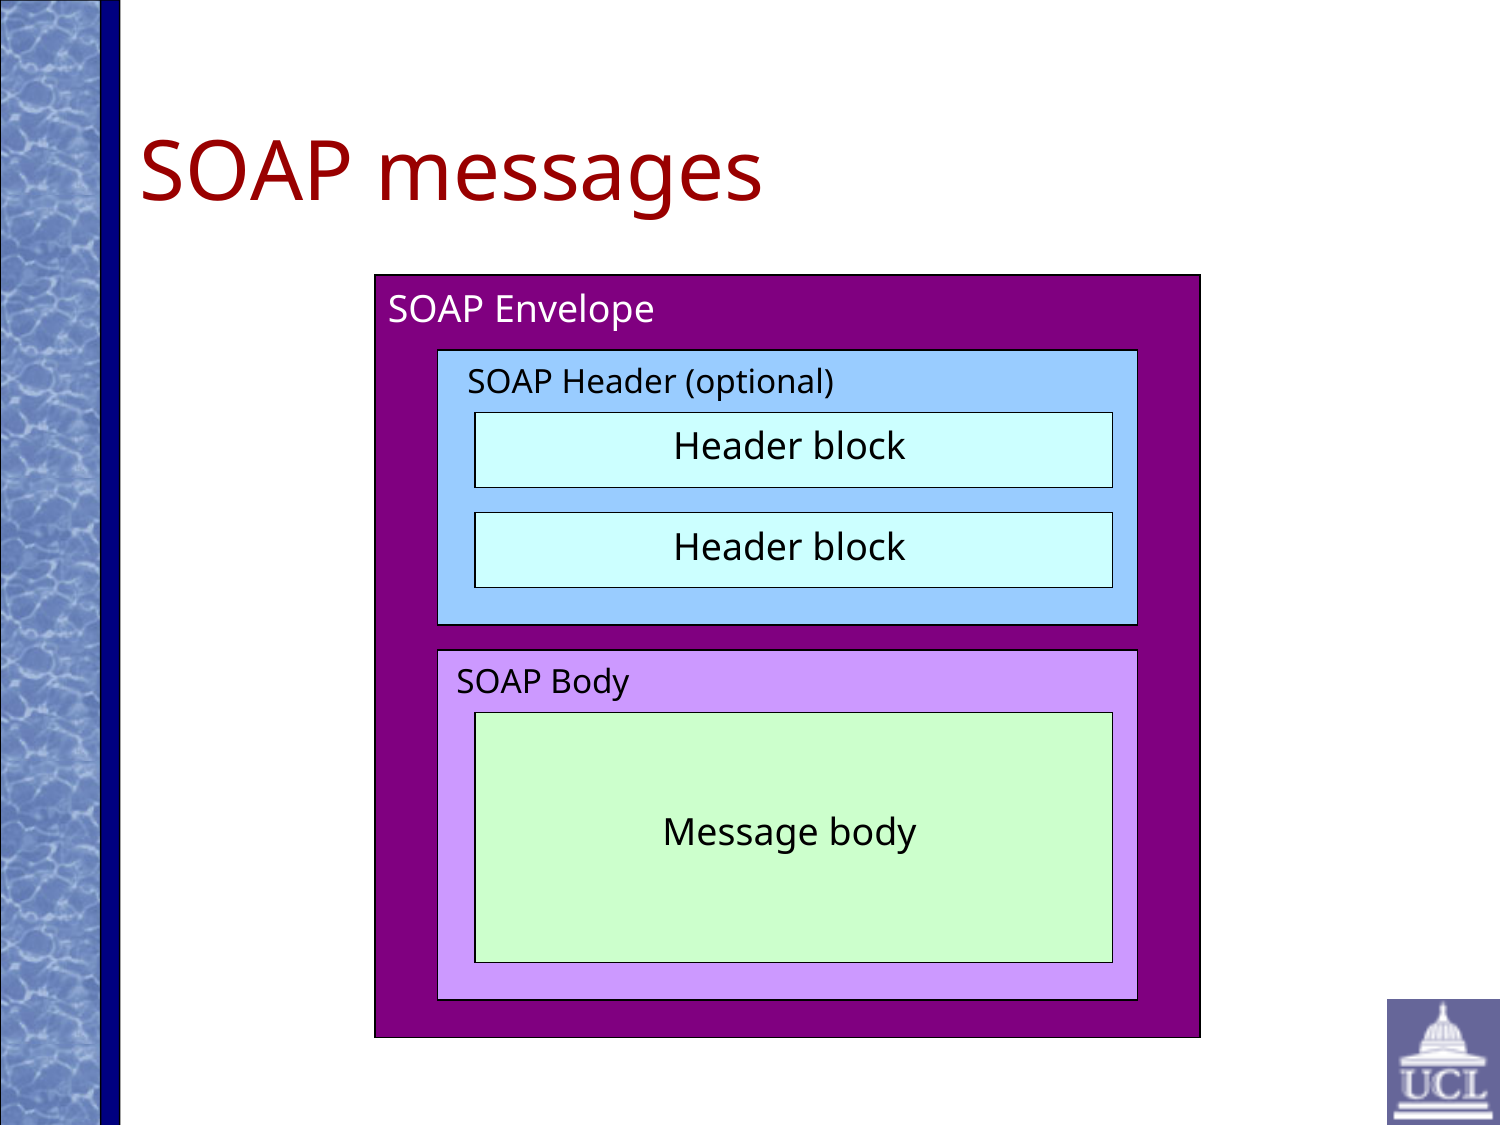

# SOAP messages
SOAP Envelope
SOAP Header (optional)
Header block
Header block
SOAP Body
Message body